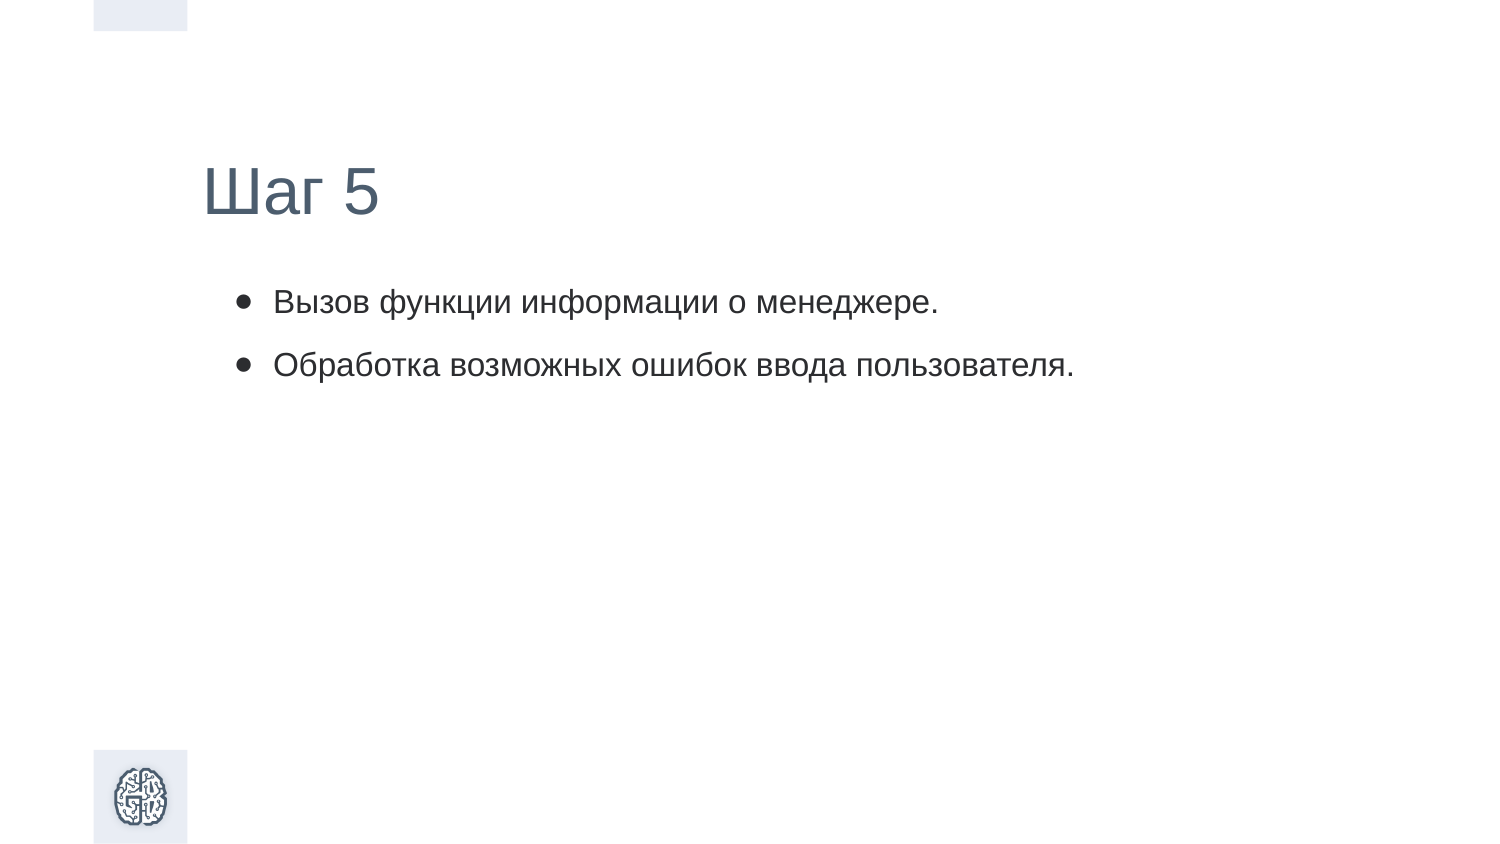

Шаг 5
Вызов функции информации о менеджере.
Обработка возможных ошибок ввода пользователя.